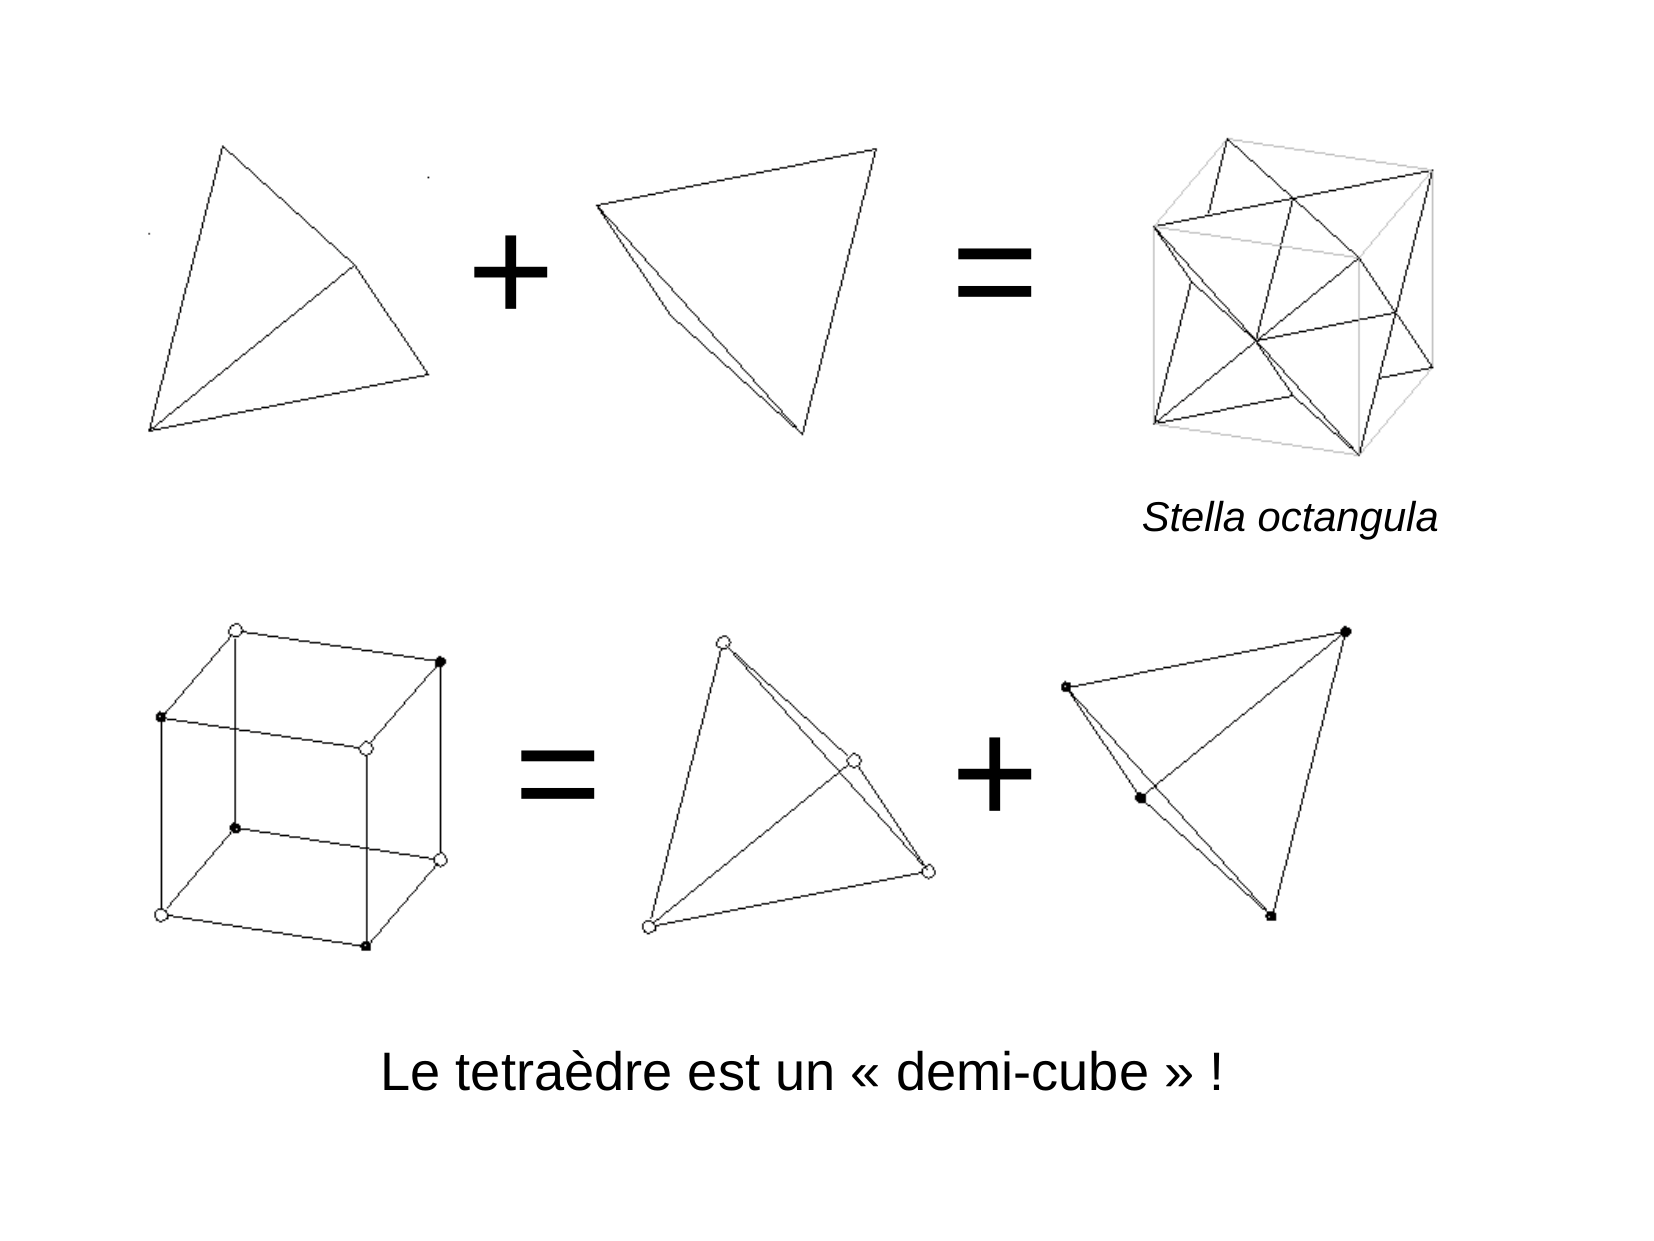

+
=
Stella octangula
=
+
Le tetraèdre est un « demi-cube » !